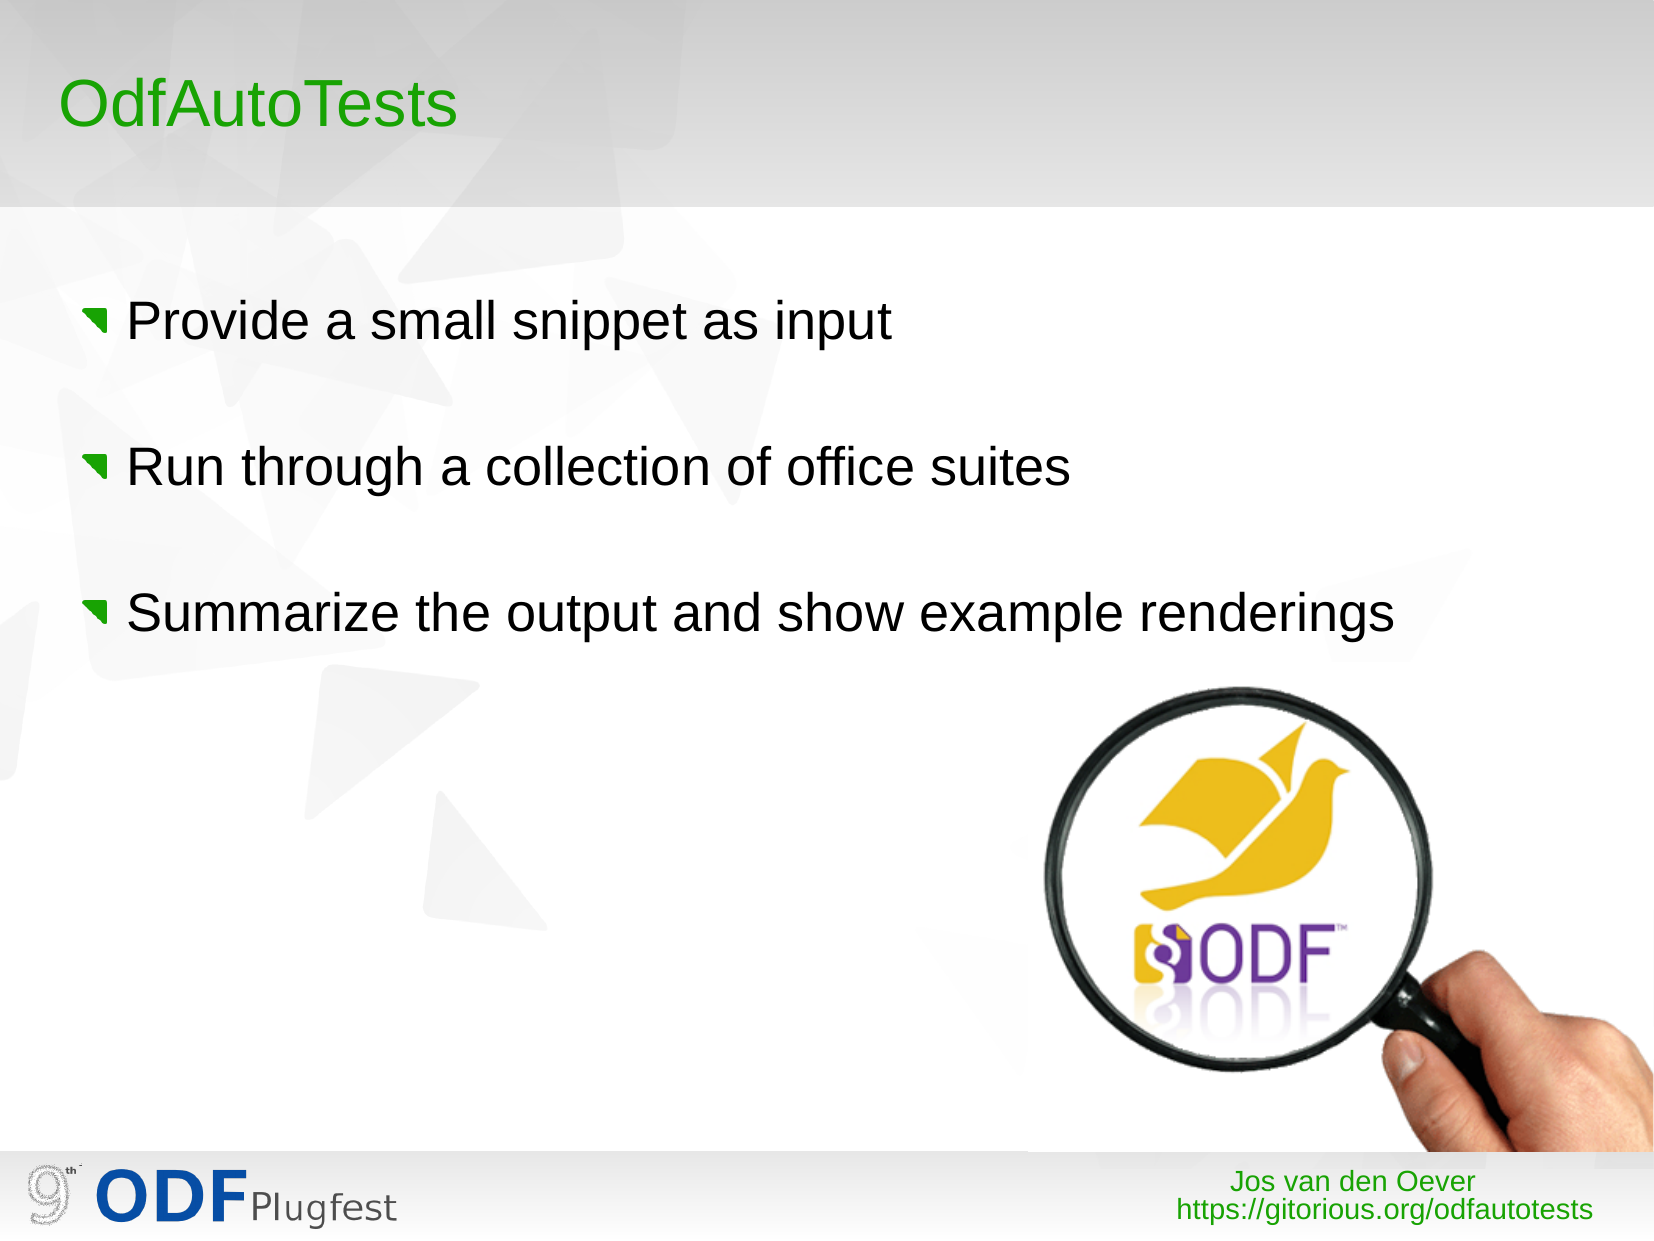

# OdfAutoTests
Provide a small snippet as input
Run through a collection of office suites
Summarize the output and show example renderings